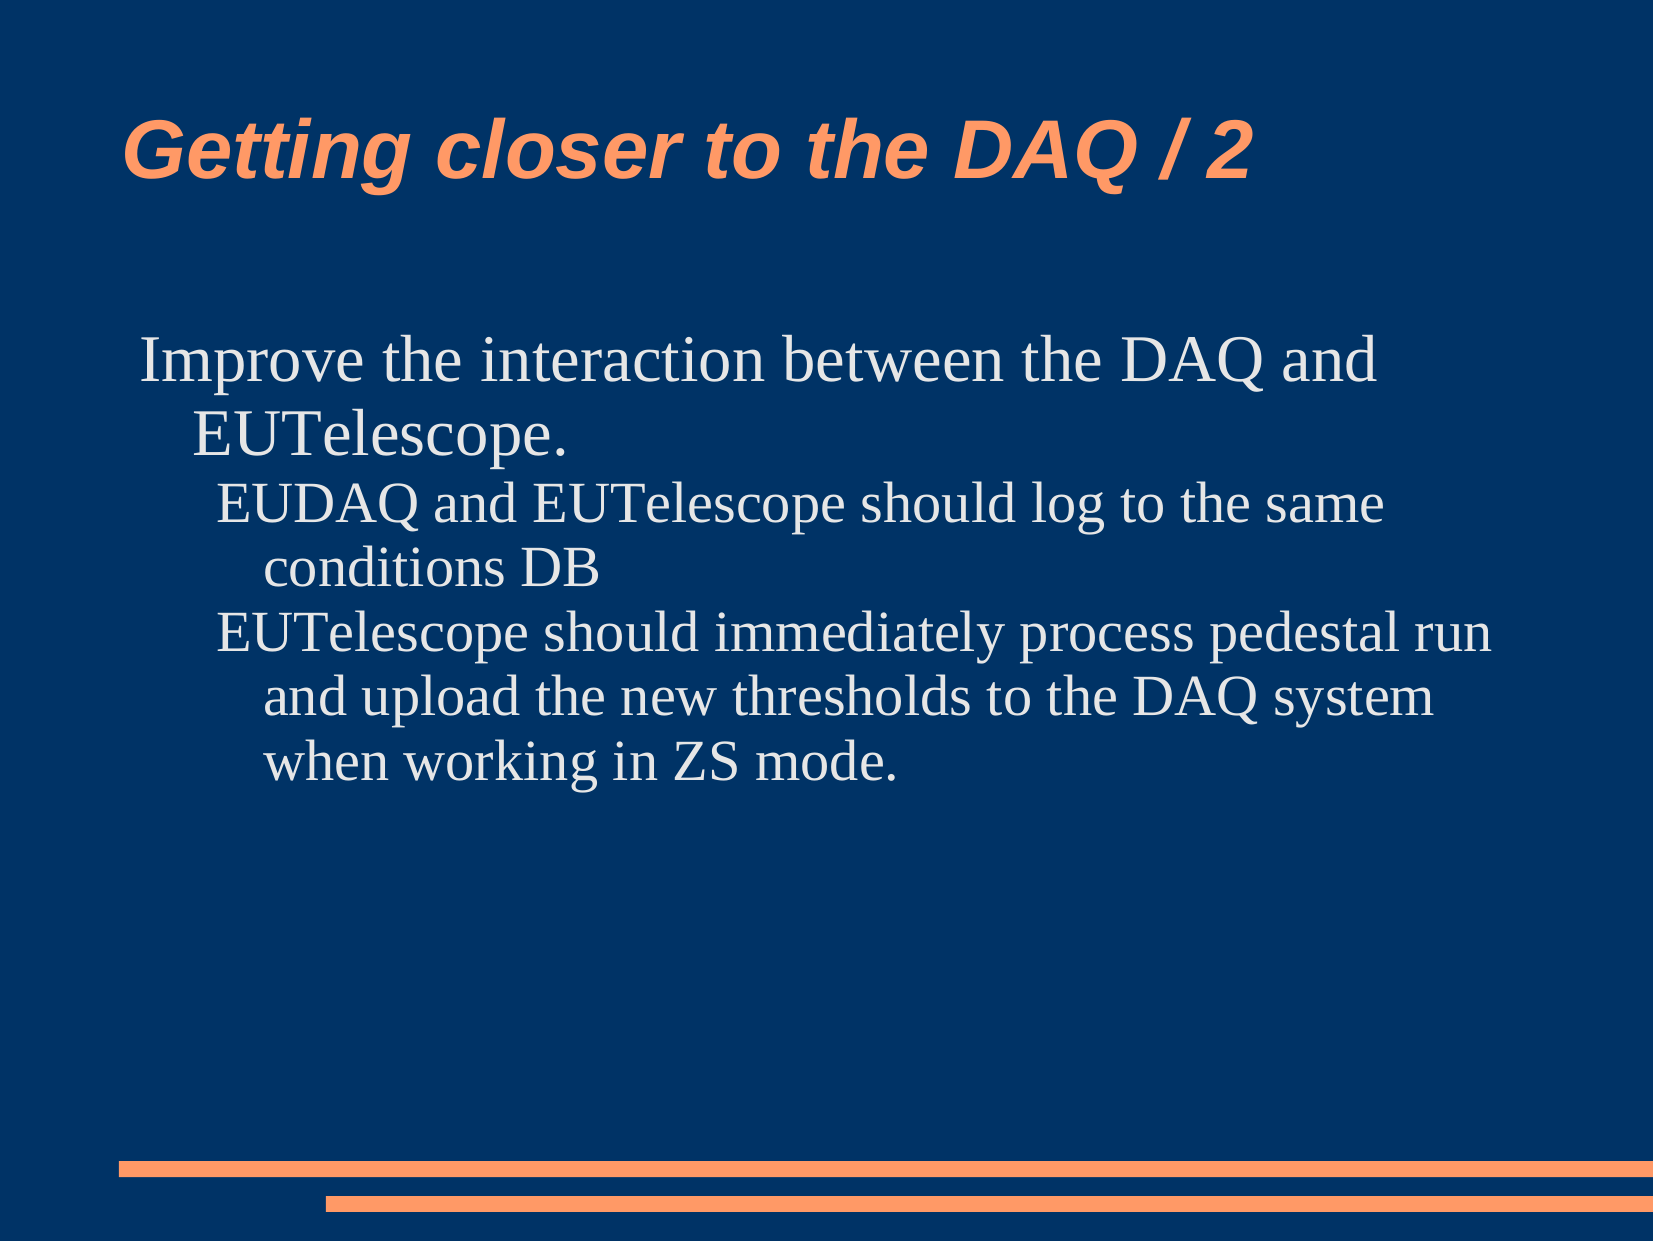

# Getting closer to the DAQ / 2
Improve the interaction between the DAQ and EUTelescope.
EUDAQ and EUTelescope should log to the same conditions DB
EUTelescope should immediately process pedestal run and upload the new thresholds to the DAQ system when working in ZS mode.